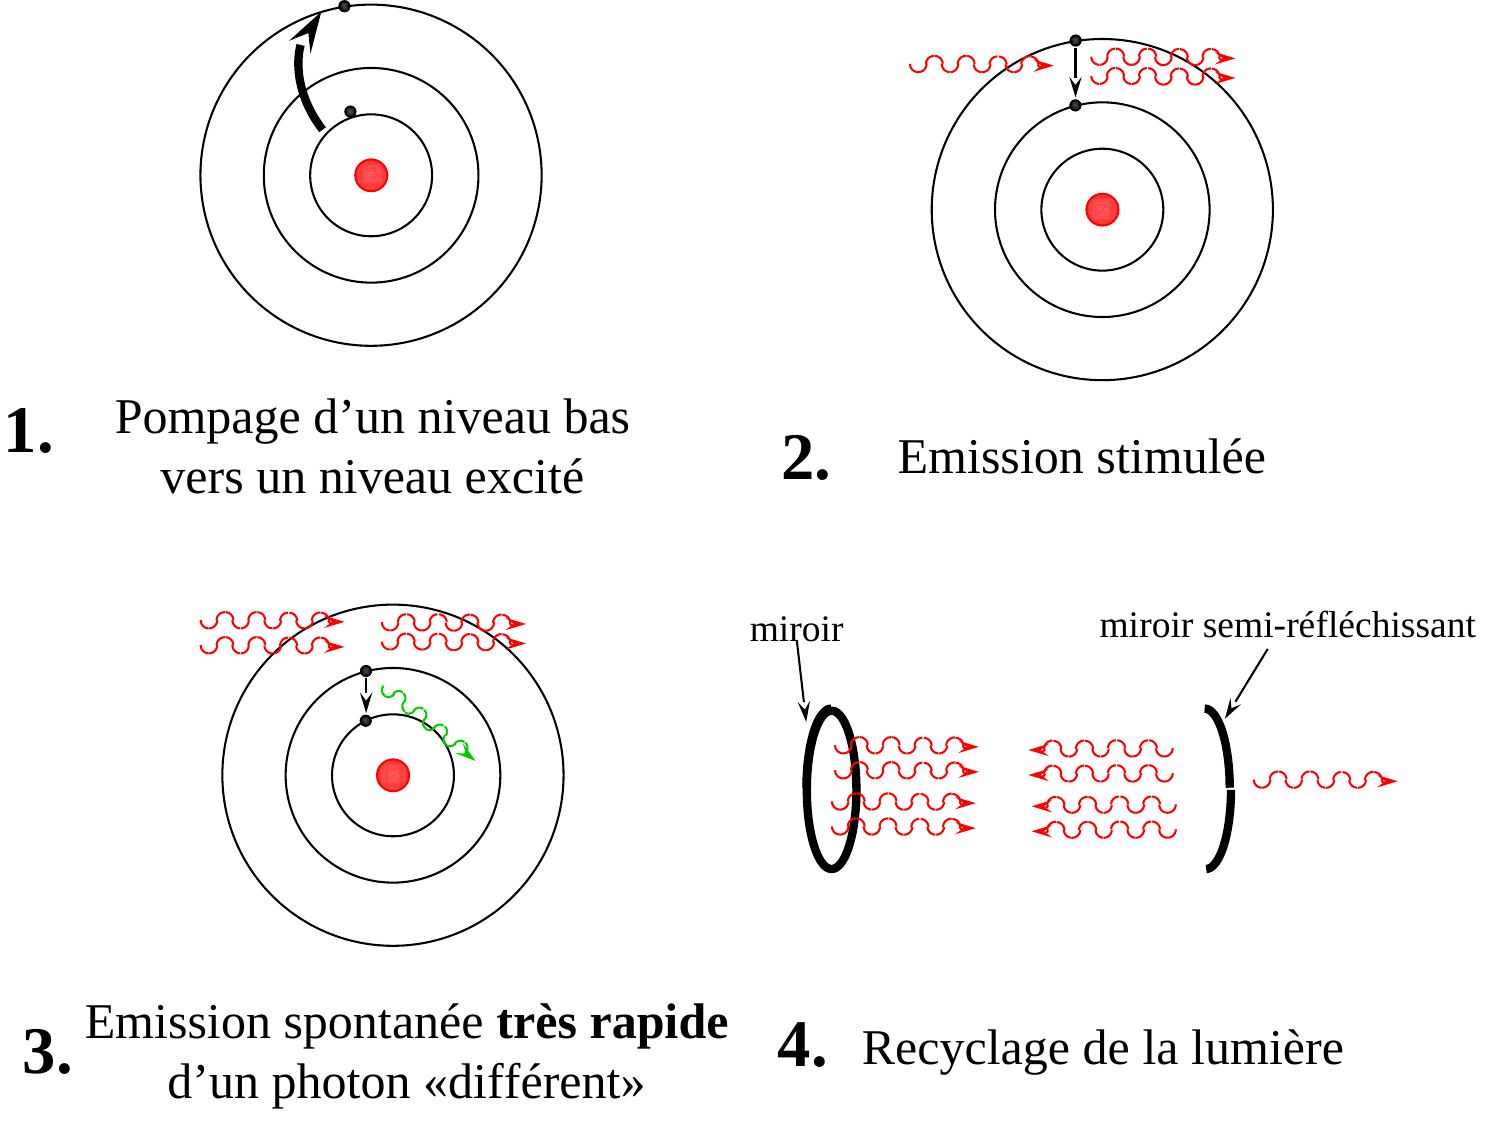

Pompage d’un niveau bas
vers un niveau excité
1.
Emission stimulée
2.
miroir semi-réfléchissant
miroir
4.
Recyclage de la lumière
Emission spontanée très rapide
d’un photon «différent»
3.